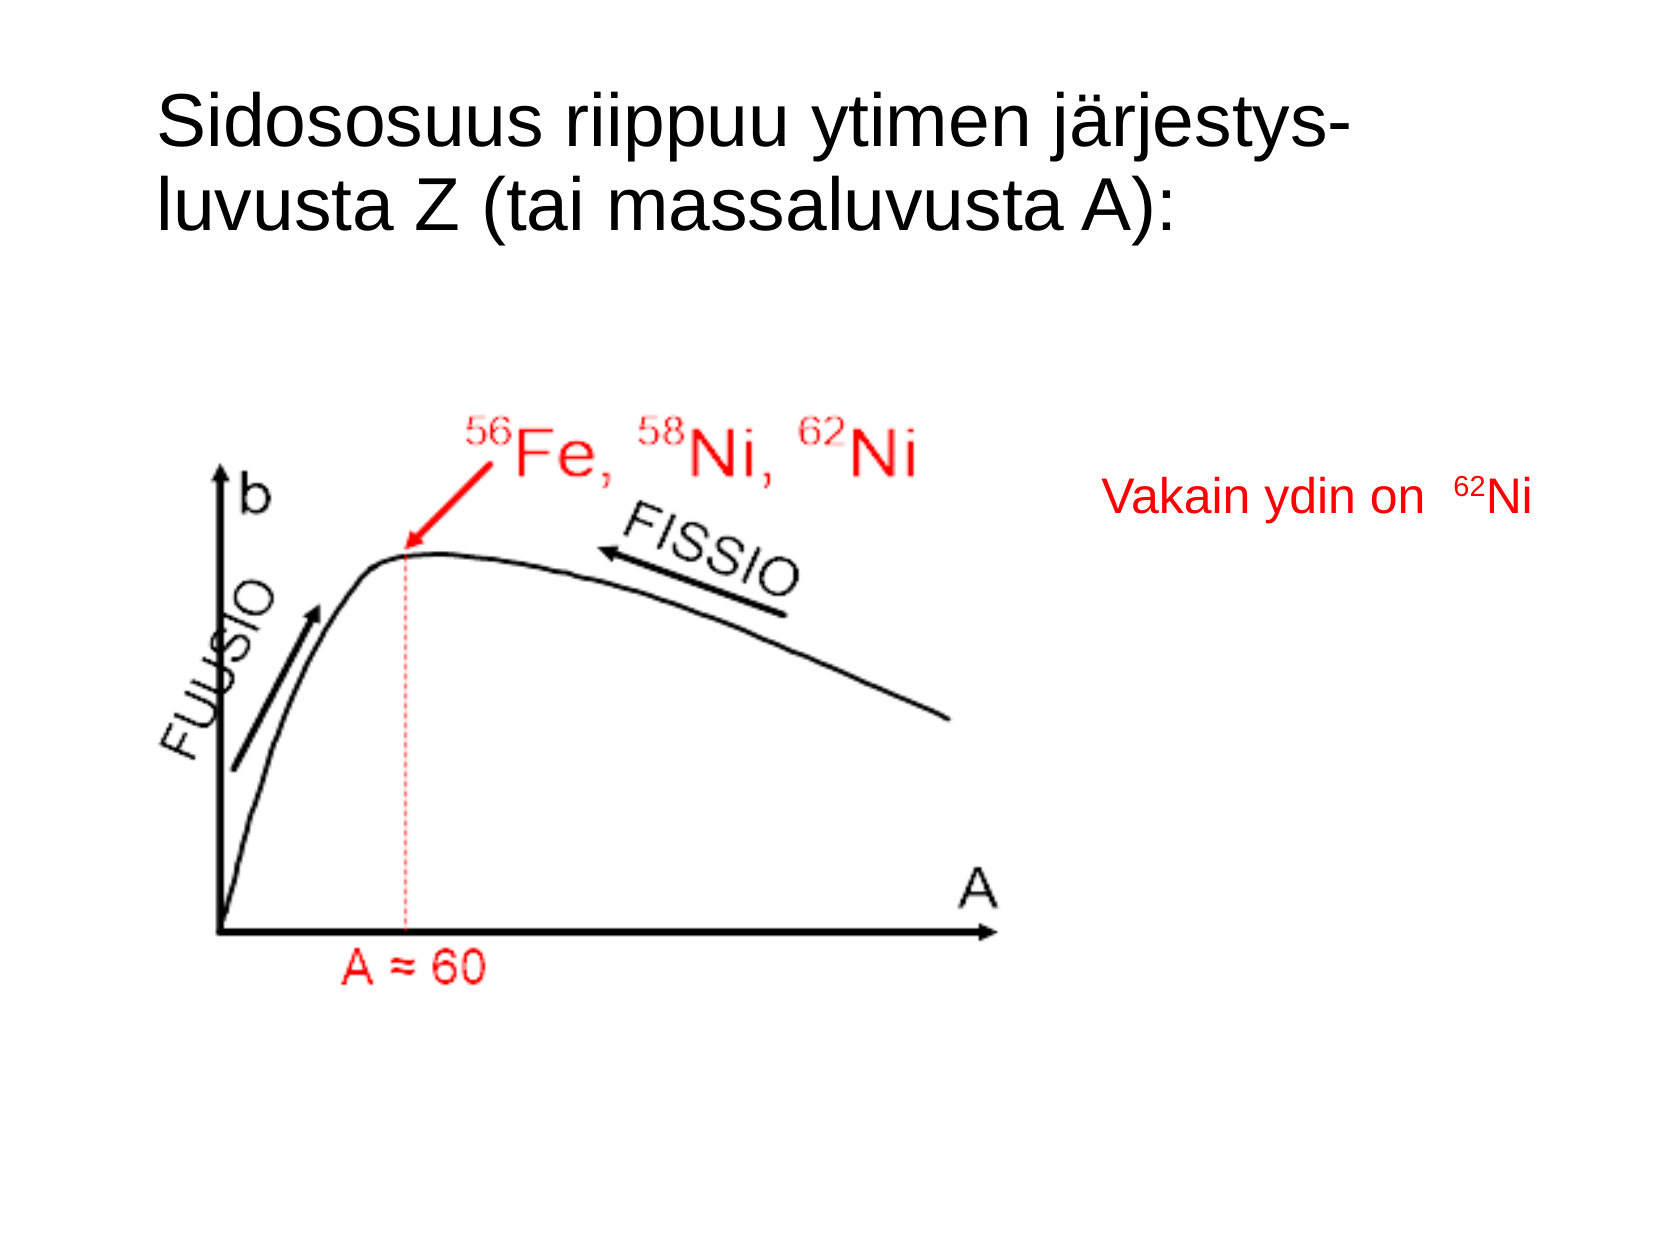

Sidososuus riippuu ytimen järjestys-luvusta Z (tai massaluvusta A):
Vakain ydin on 62Ni